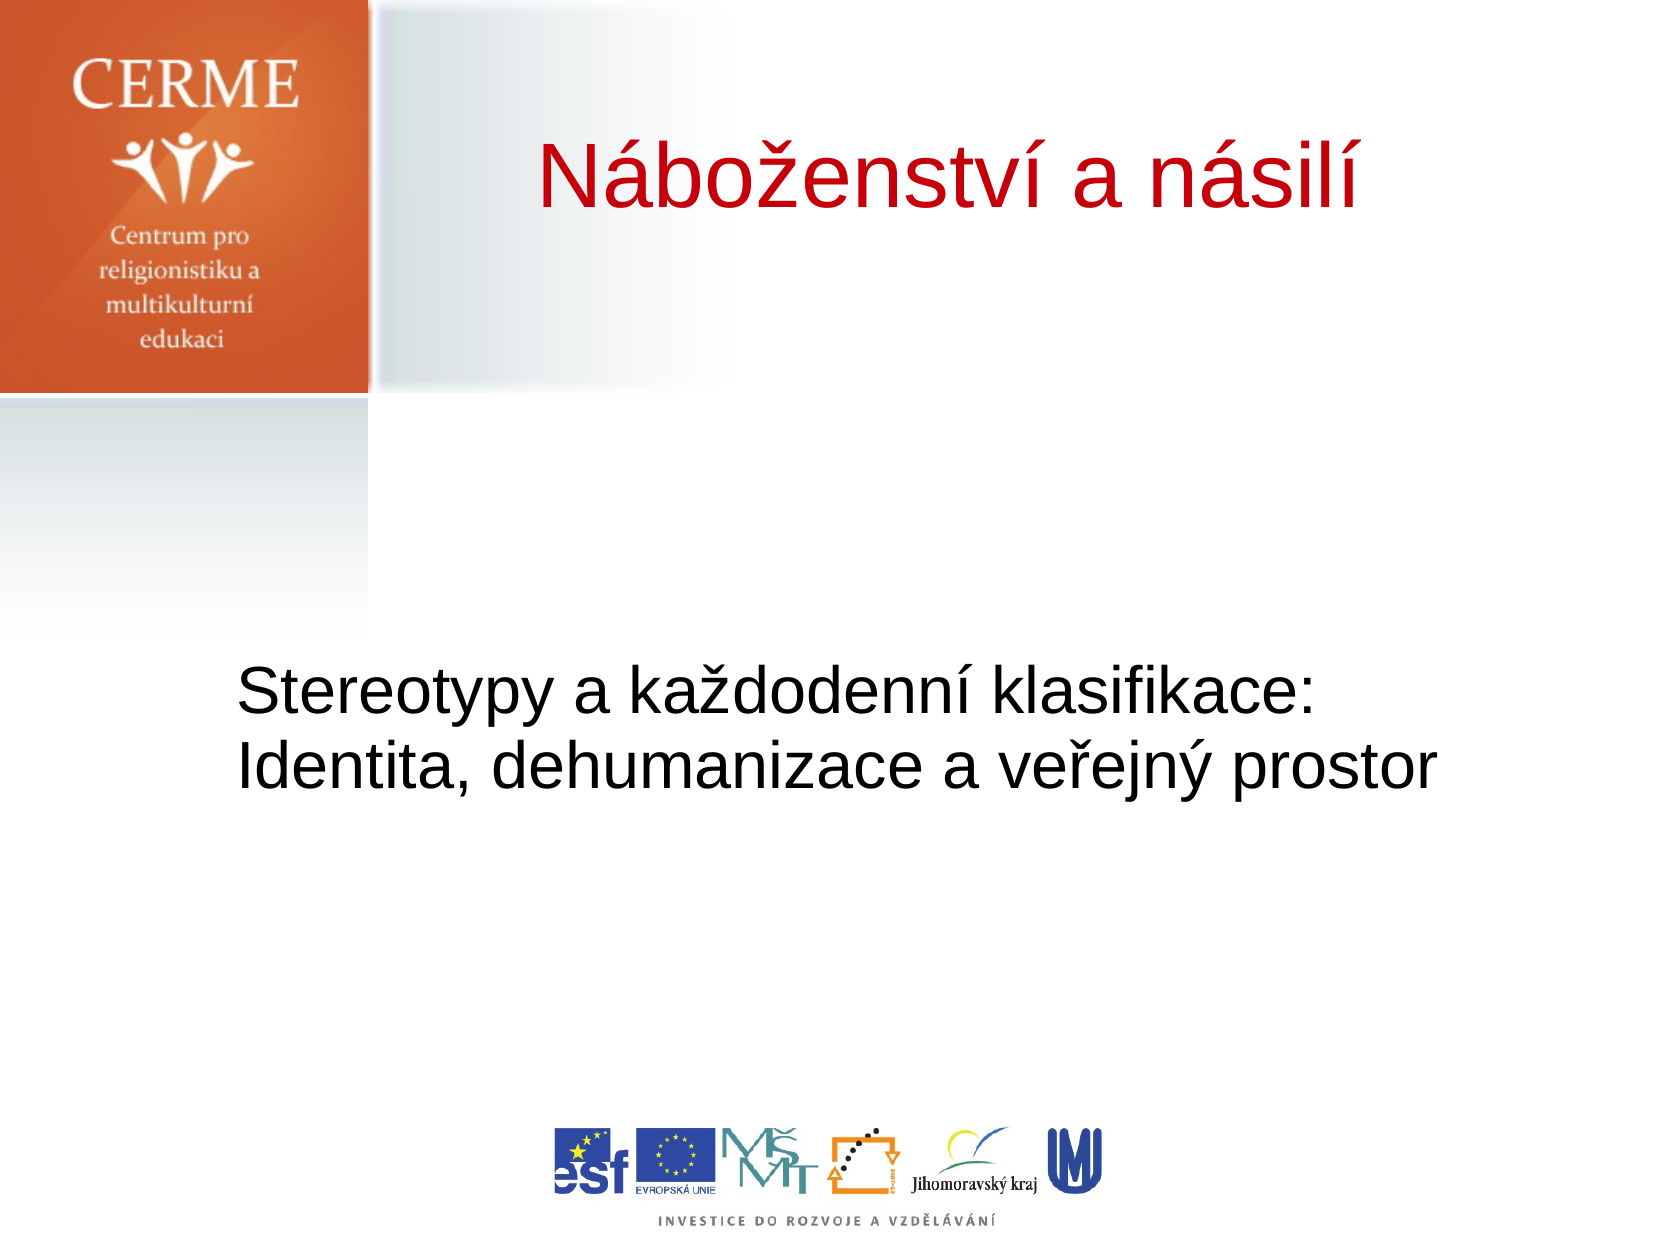

# Náboženství a násilí
Stereotypy a každodenní klasifikace: Identita, dehumanizace a veřejný prostor